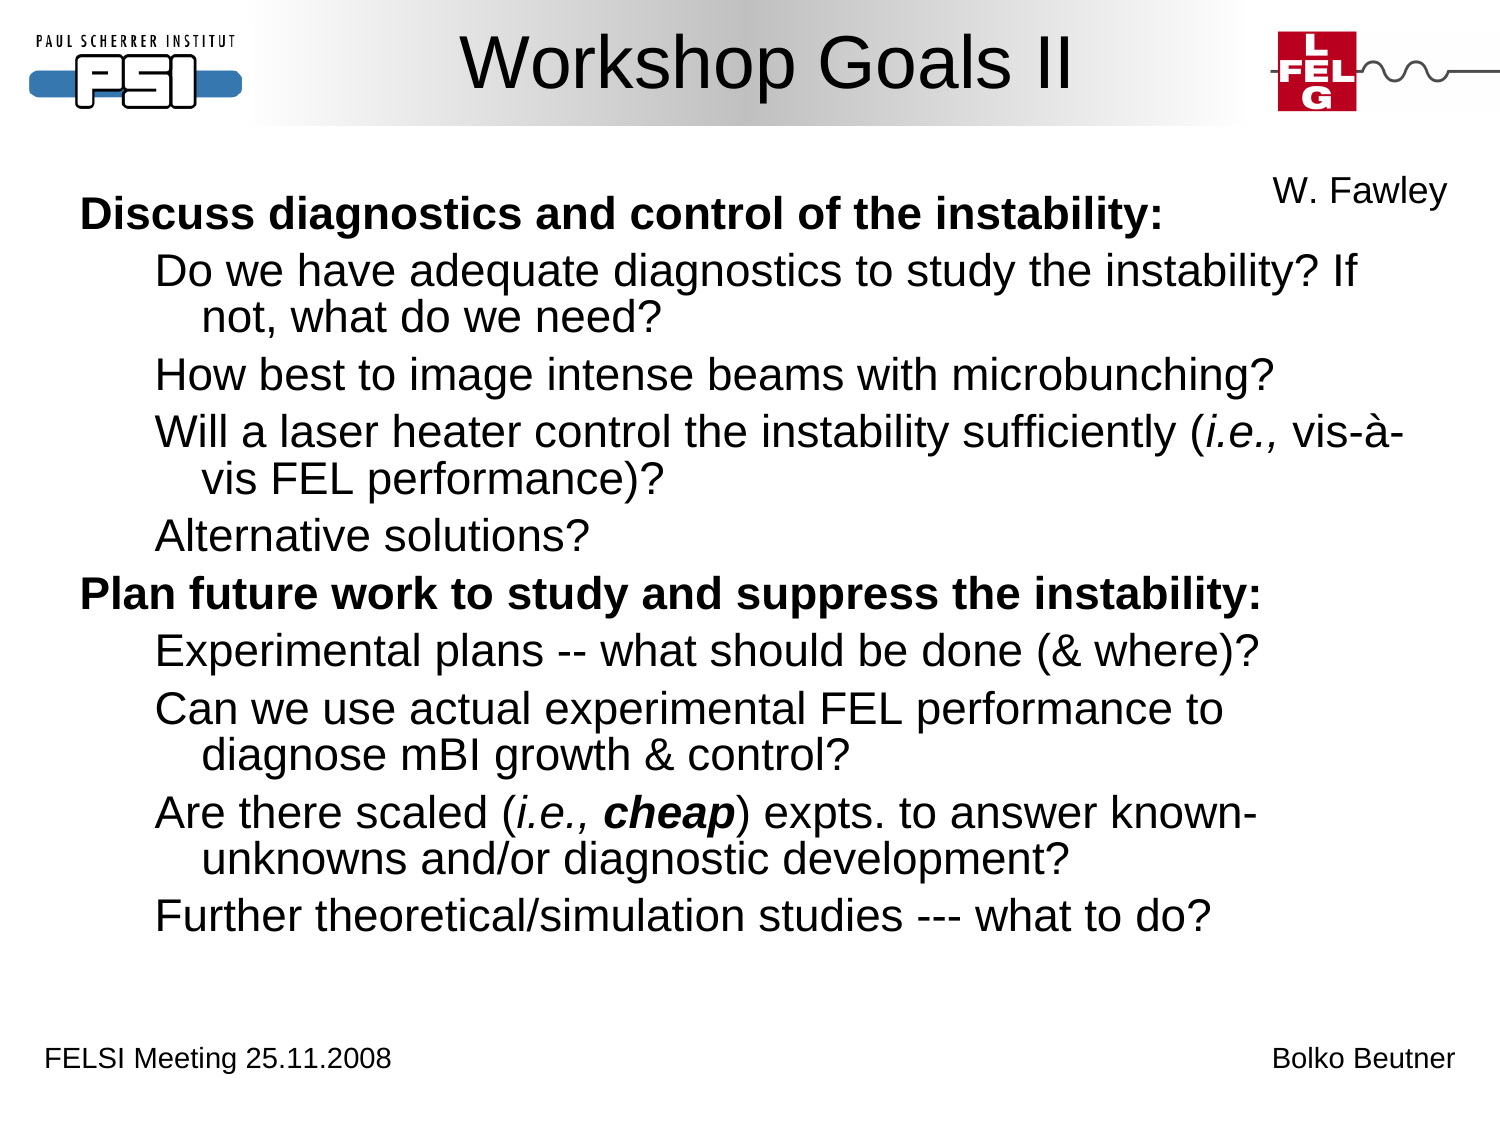

# Workshop Goals II
W. Fawley
Discuss diagnostics and control of the instability:
Do we have adequate diagnostics to study the instability? If not, what do we need?
How best to image intense beams with microbunching?
Will a laser heater control the instability sufficiently (i.e., vis-à-vis FEL performance)?
Alternative solutions?
Plan future work to study and suppress the instability:
Experimental plans -- what should be done (& where)?
Can we use actual experimental FEL performance to diagnose mBI growth & control?
Are there scaled (i.e., cheap) expts. to answer known-unknowns and/or diagnostic development?
Further theoretical/simulation studies --- what to do?
FELSI Meeting 25.11.2008
Bolko Beutner